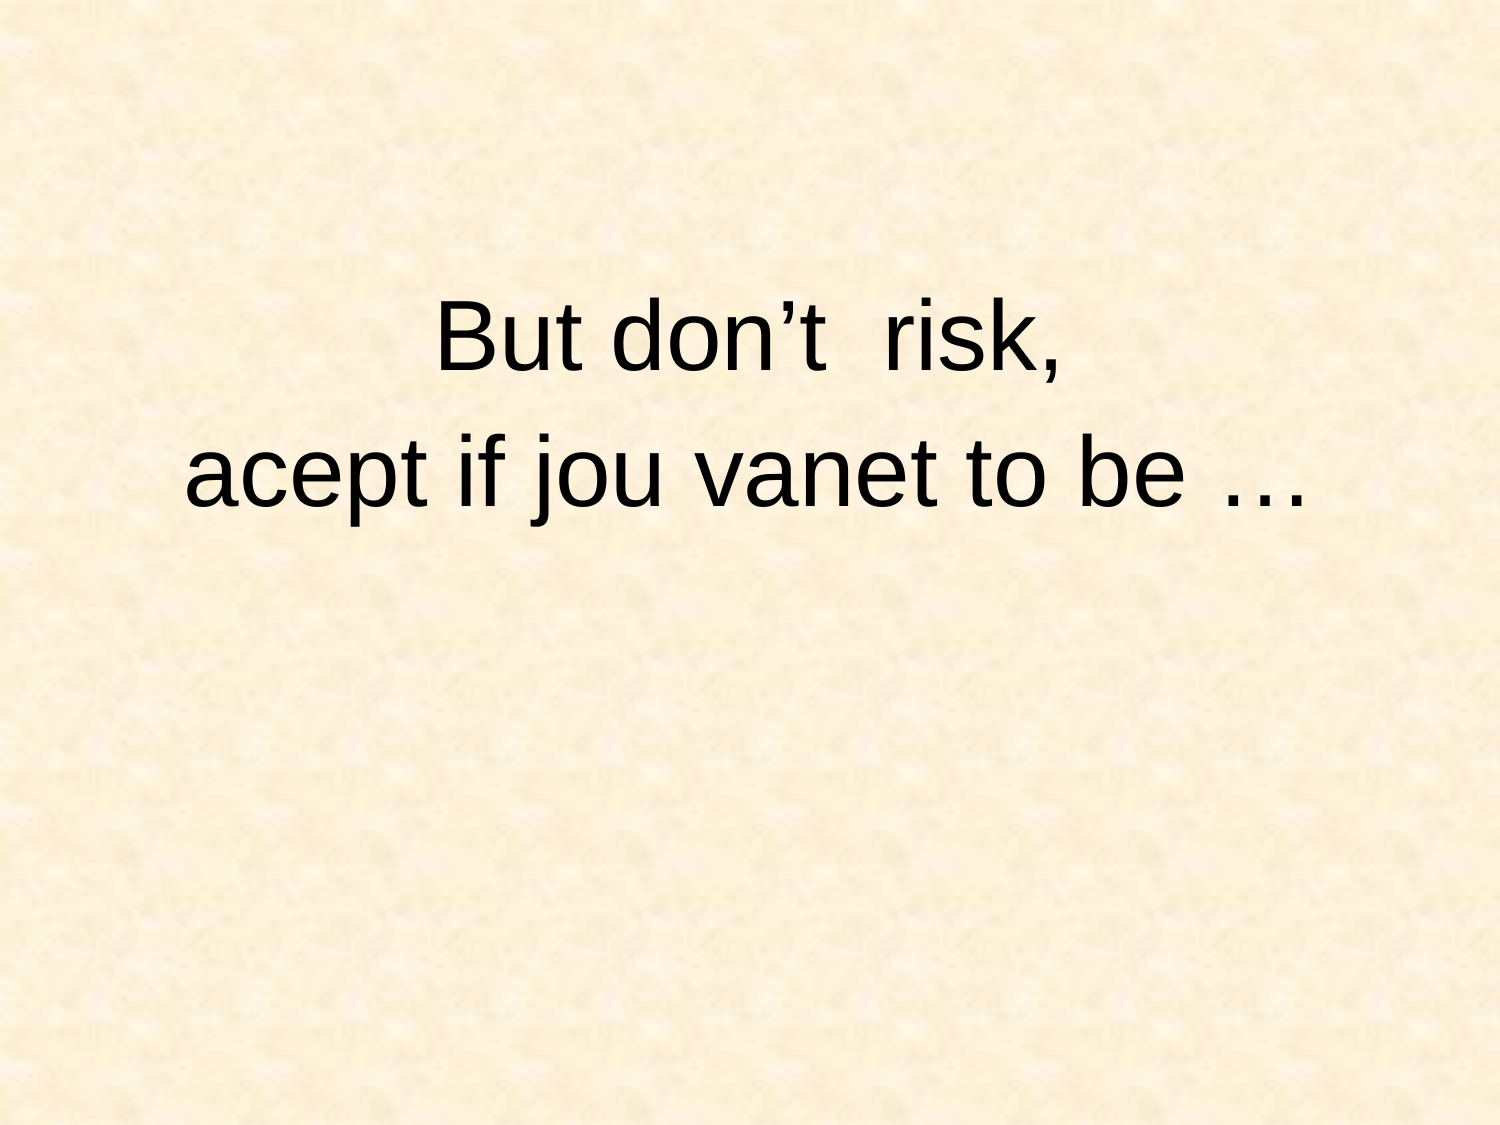

#
But don’t risk,
acept if jou vanet to be …